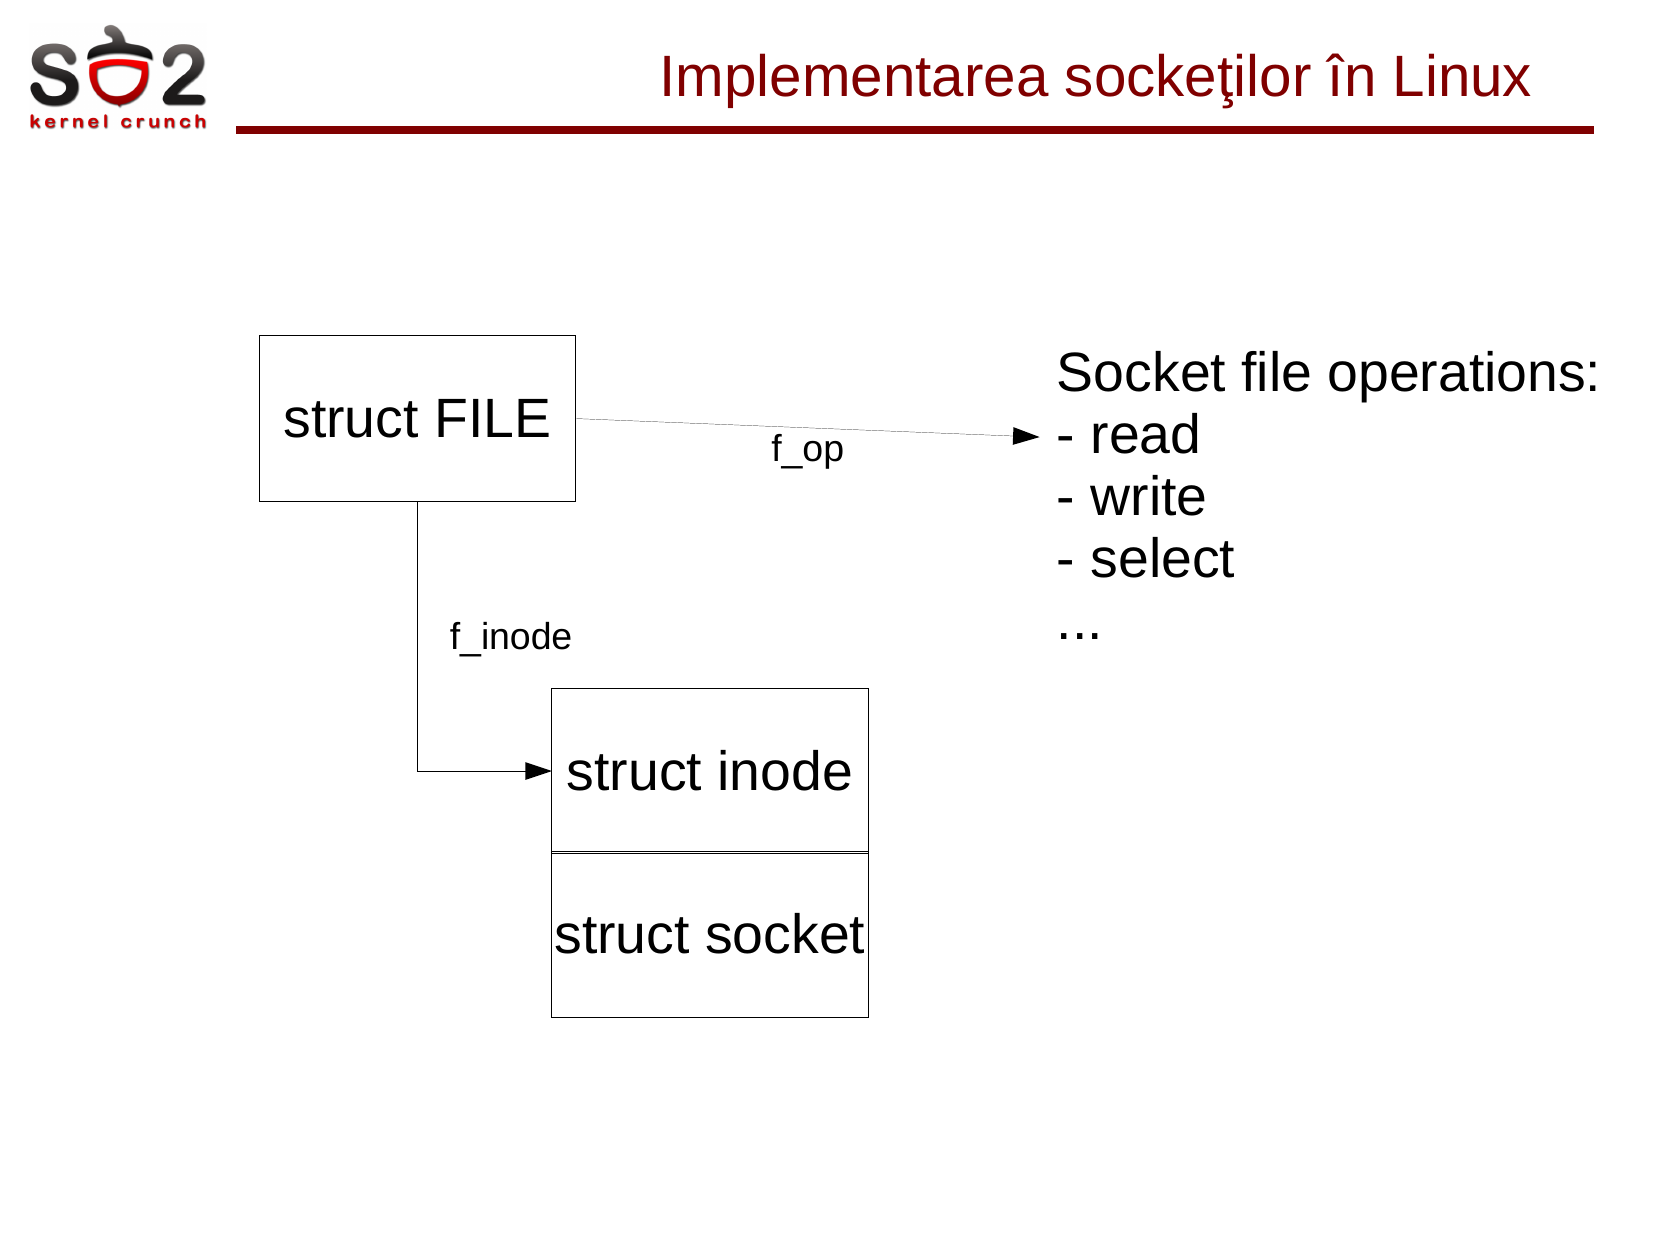

# Implementarea sockeţilor în Linux
Socket file operations:
- read
- write
- select
...
struct FILE
struct inode
struct socket